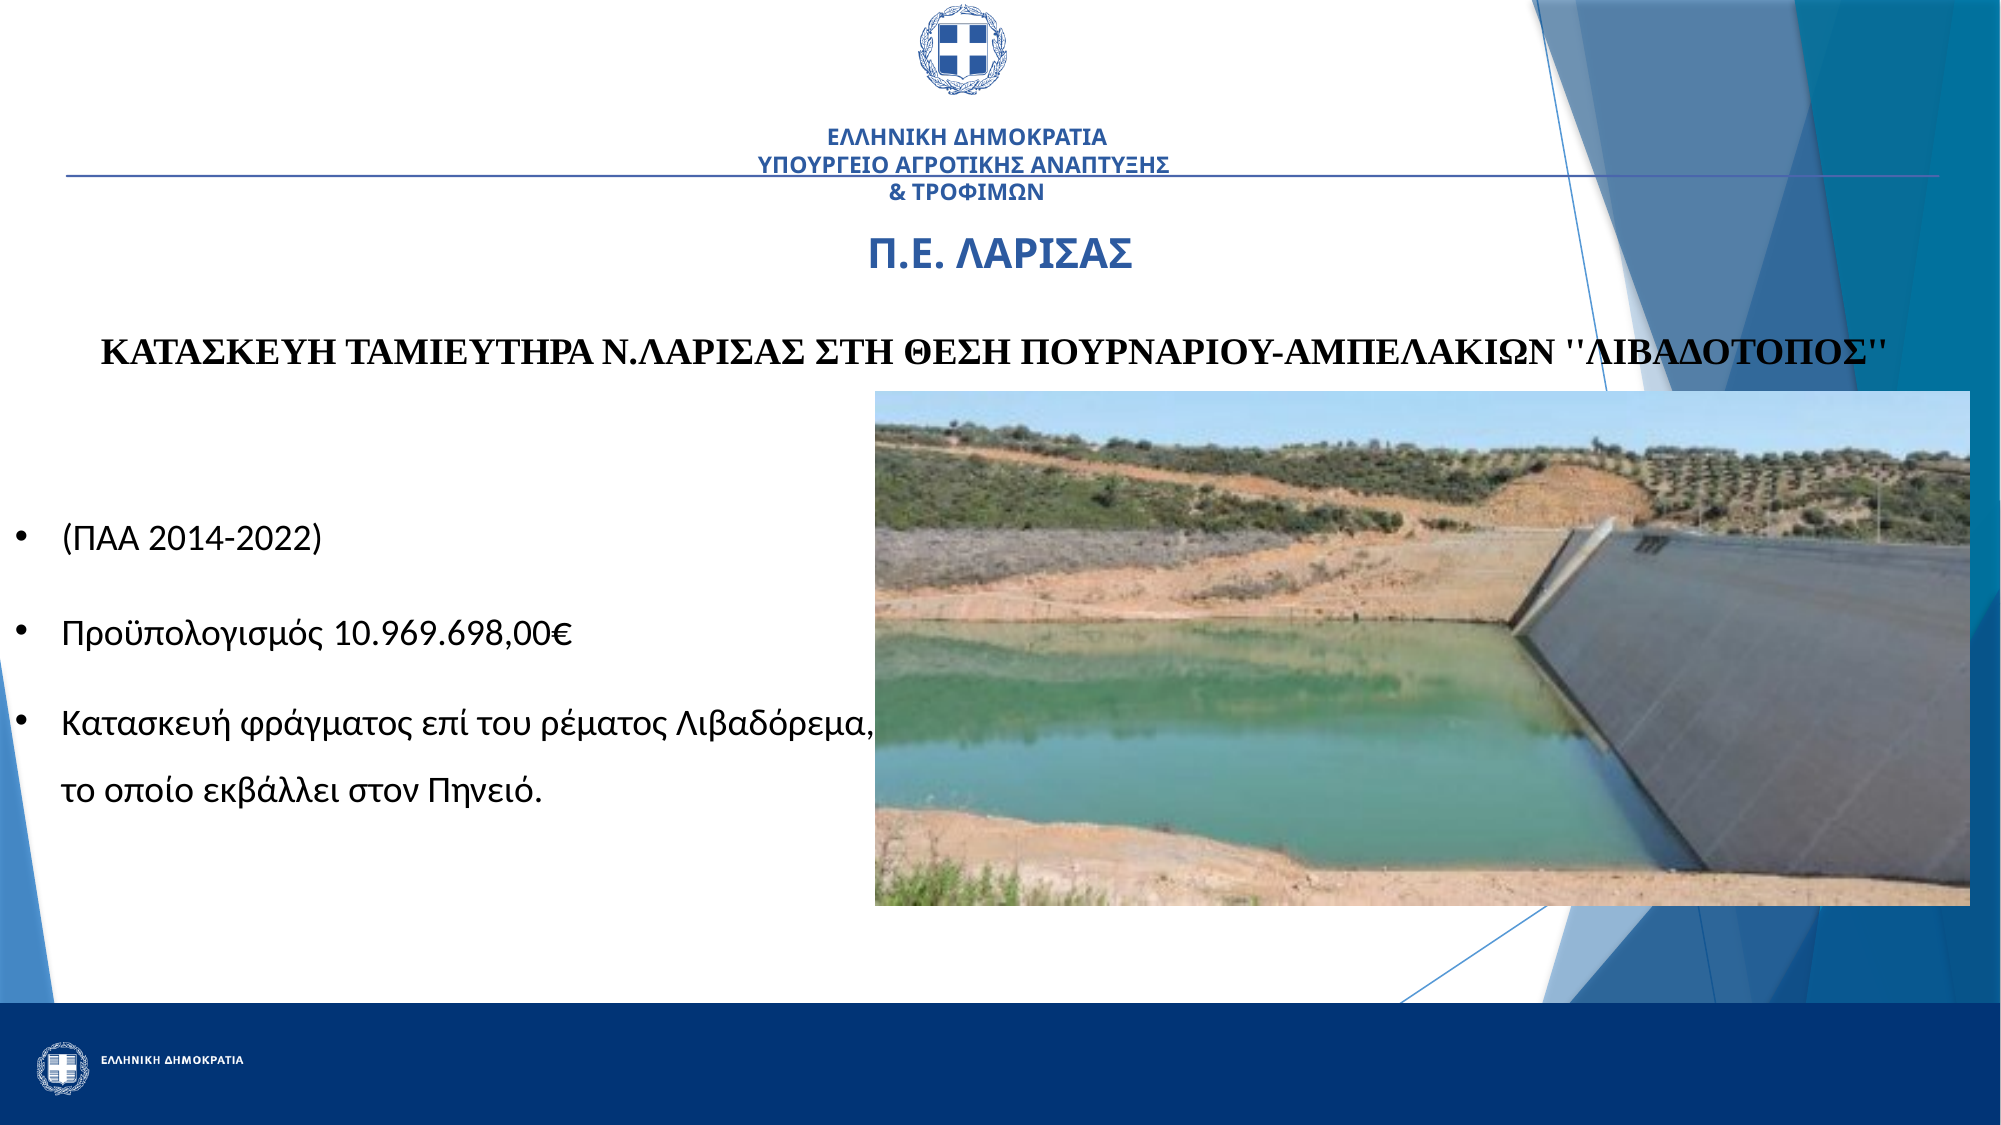

ΕΛΛΗΝΙΚΗ ΔΗΜΟΚΡΑΤΙΑ
ΥΠΟΥΡΓΕΙΟ ΑΓΡΟΤΙΚΗΣ ΑΝΑΠΤΥΞΗΣ
& ΤΡΟΦΙΜΩΝ
Π.Ε. ΛΑΡΙΣΑΣ
ΚΑΤΑΣΚΕΥΗ ΤΑΜΙΕΥΤΗΡΑ Ν.ΛΑΡΙΣΑΣ ΣΤΗ ΘΕΣΗ ΠΟΥΡΝΑΡΙΟΥ-ΑΜΠΕΛΑΚΙΩΝ ''ΛΙΒΑΔΟΤΟΠΟΣ''
(ΠΑΑ 2014-2022)
Προϋπολογισμός 10.969.698,00€
Κατασκευή φράγματος επί του ρέματος Λιβαδόρεμα, το οποίο εκβάλλει στον Πηνειό.